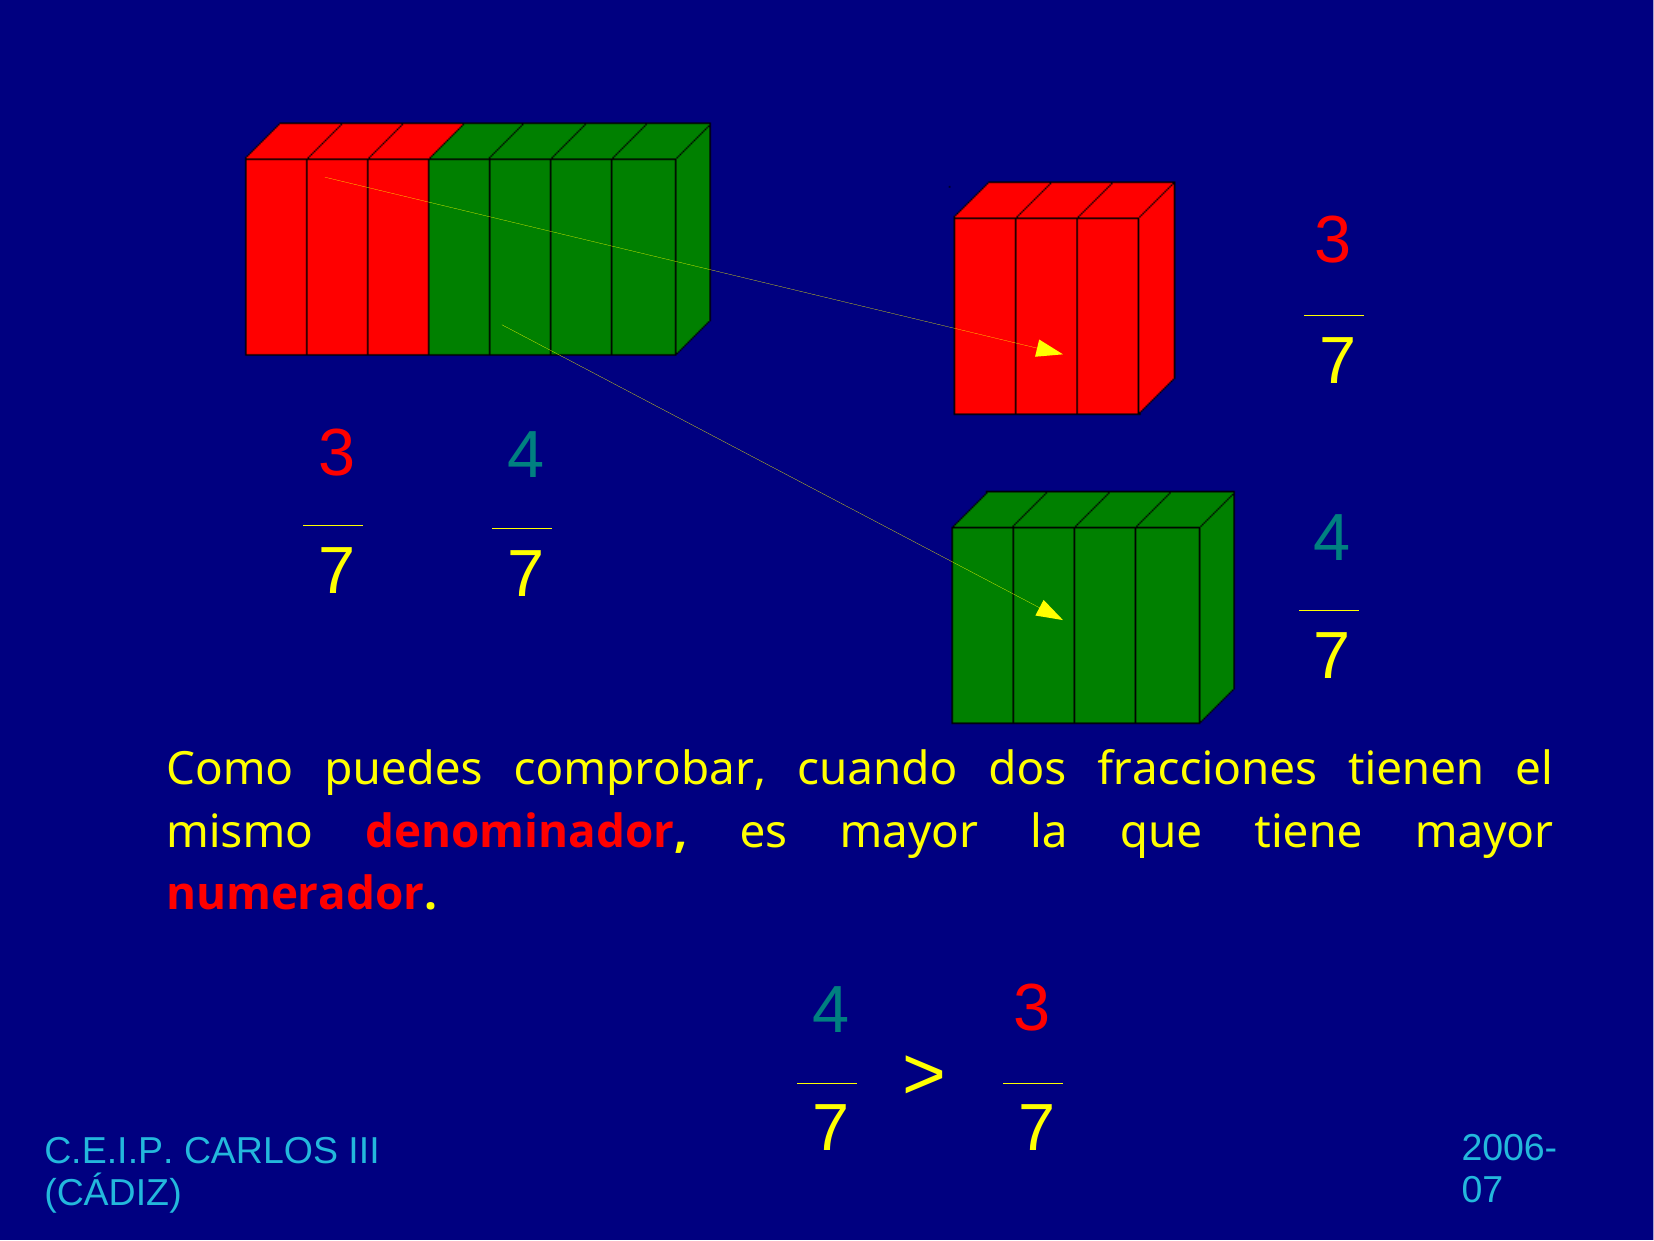

3
7
3
4
4
7
7
7
Como puedes comprobar, cuando dos fracciones tienen el mismo denominador, es mayor la que tiene mayor numerador.
3
4
>
7
7
2006-07
C.E.I.P. CARLOS III (CÁDIZ)